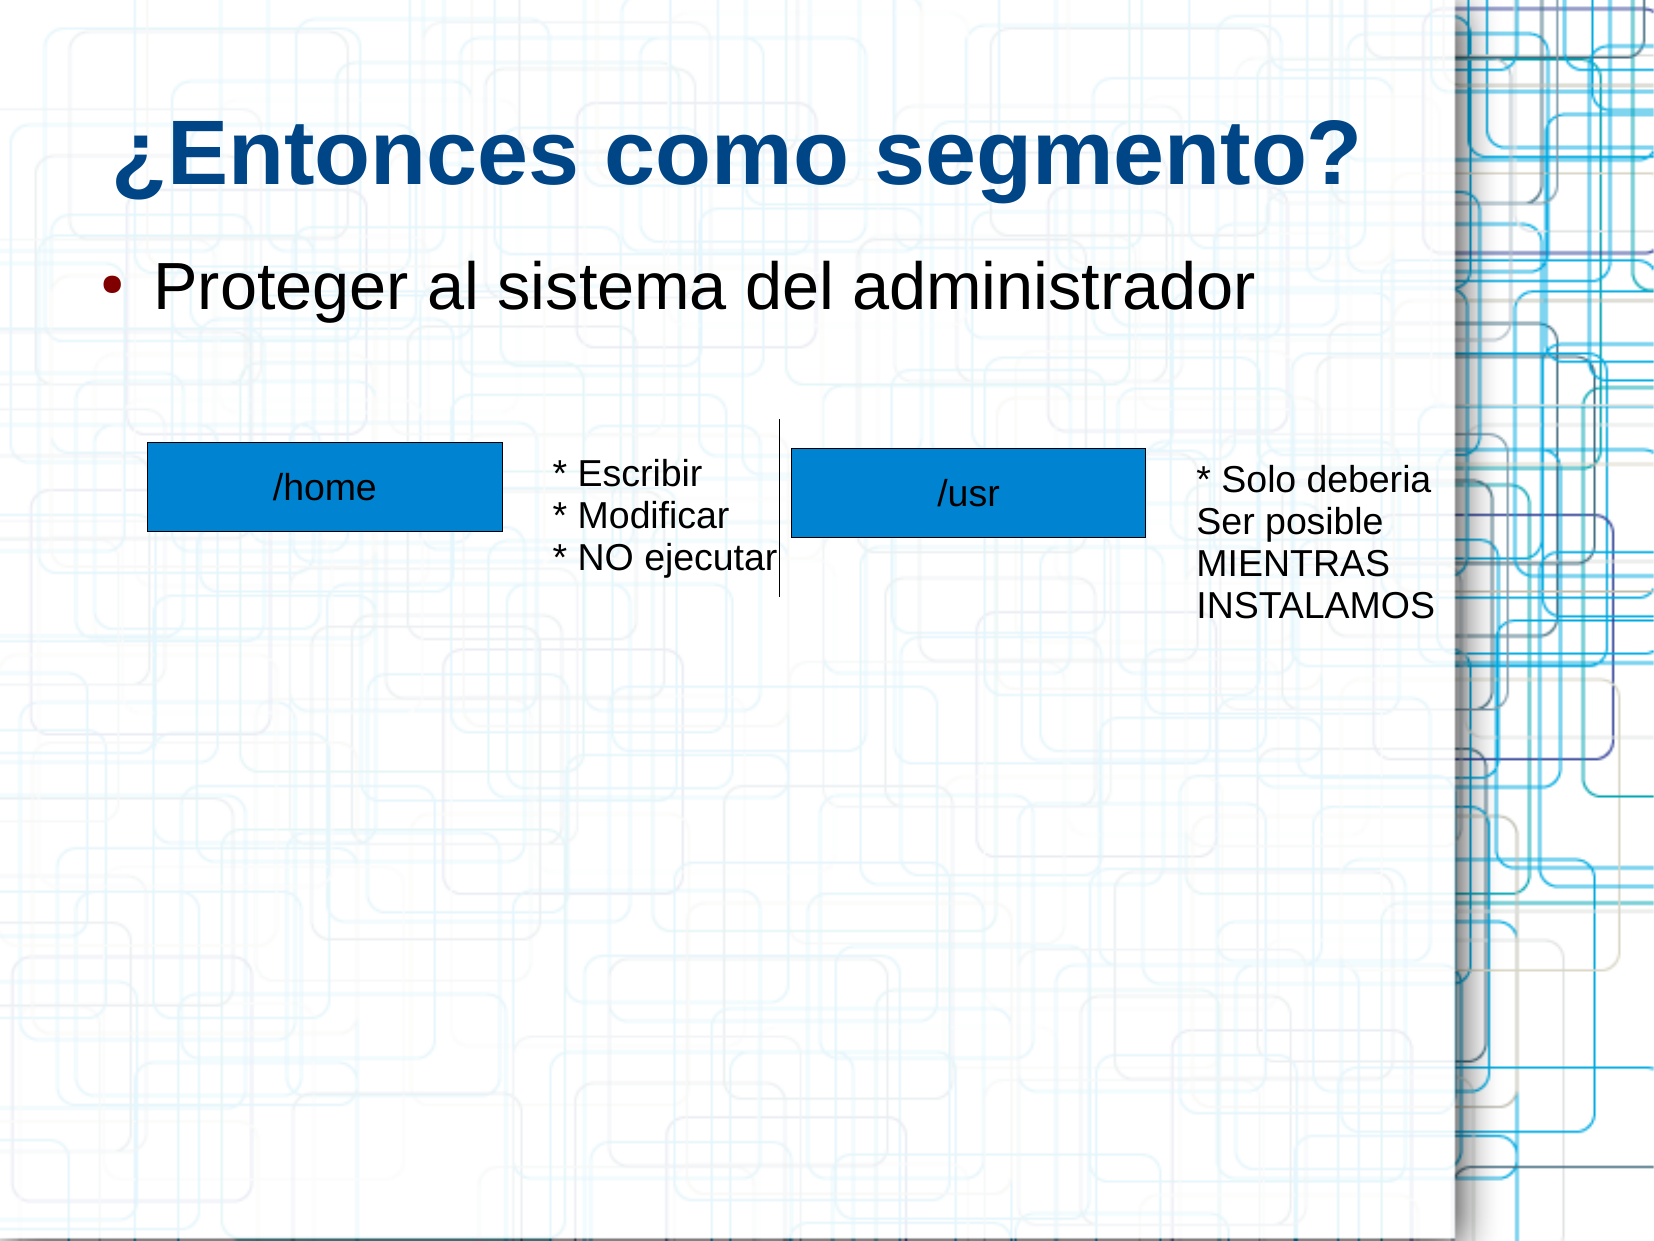

# ¿Entonces como segmento?
Proteger al sistema del administrador
/home
* Escribir
* Modificar
* NO ejecutar
/usr
* Solo deberia
Ser posible
MIENTRAS
INSTALAMOS